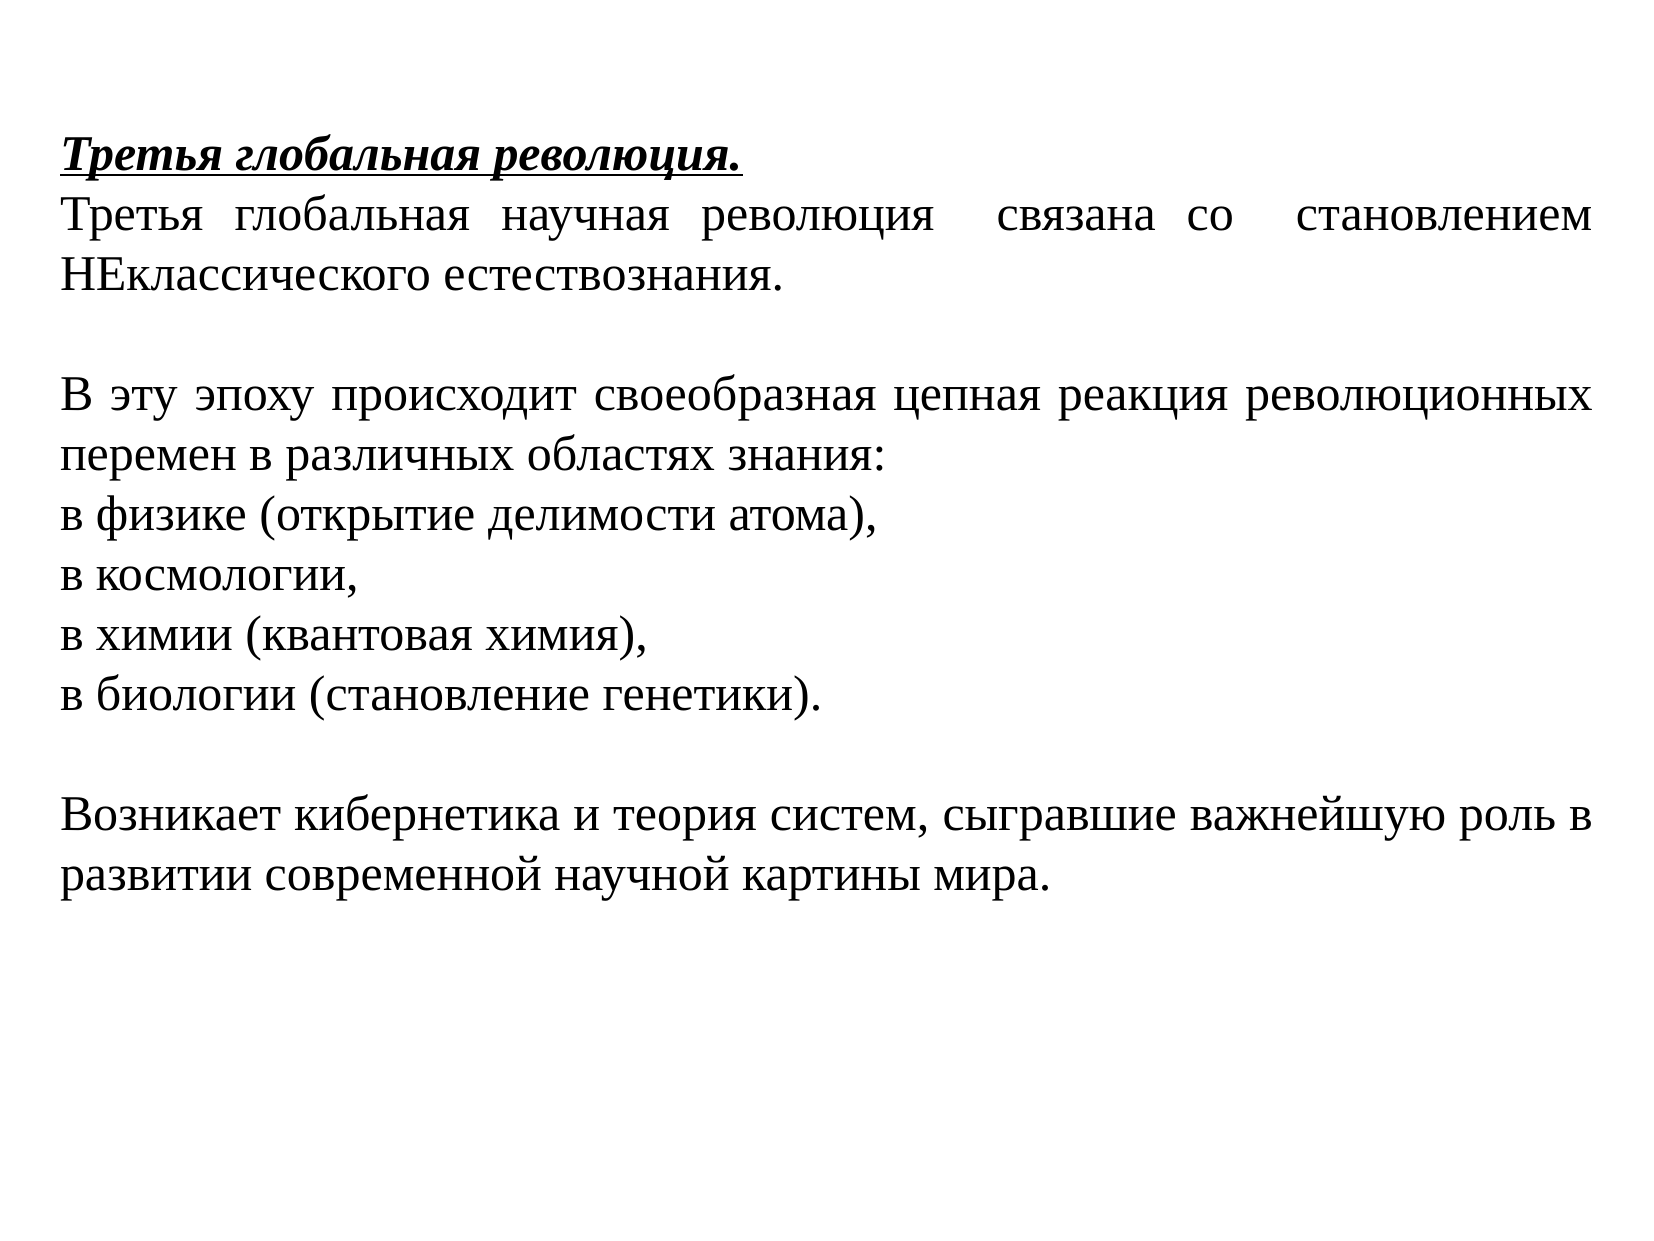

Третья глобальная революция.
Третья глобальная научная революция связана со становлением НЕклассического естествознания.
В эту эпоху происходит своеобразная цепная реакция революционных перемен в различных областях знания:
в физике (открытие делимости атома),
в космологии,
в химии (квантовая химия),
в биологии (становление генетики).
Возникает кибернетика и теория систем, сыгравшие важнейшую роль в развитии современной научной картины мира.